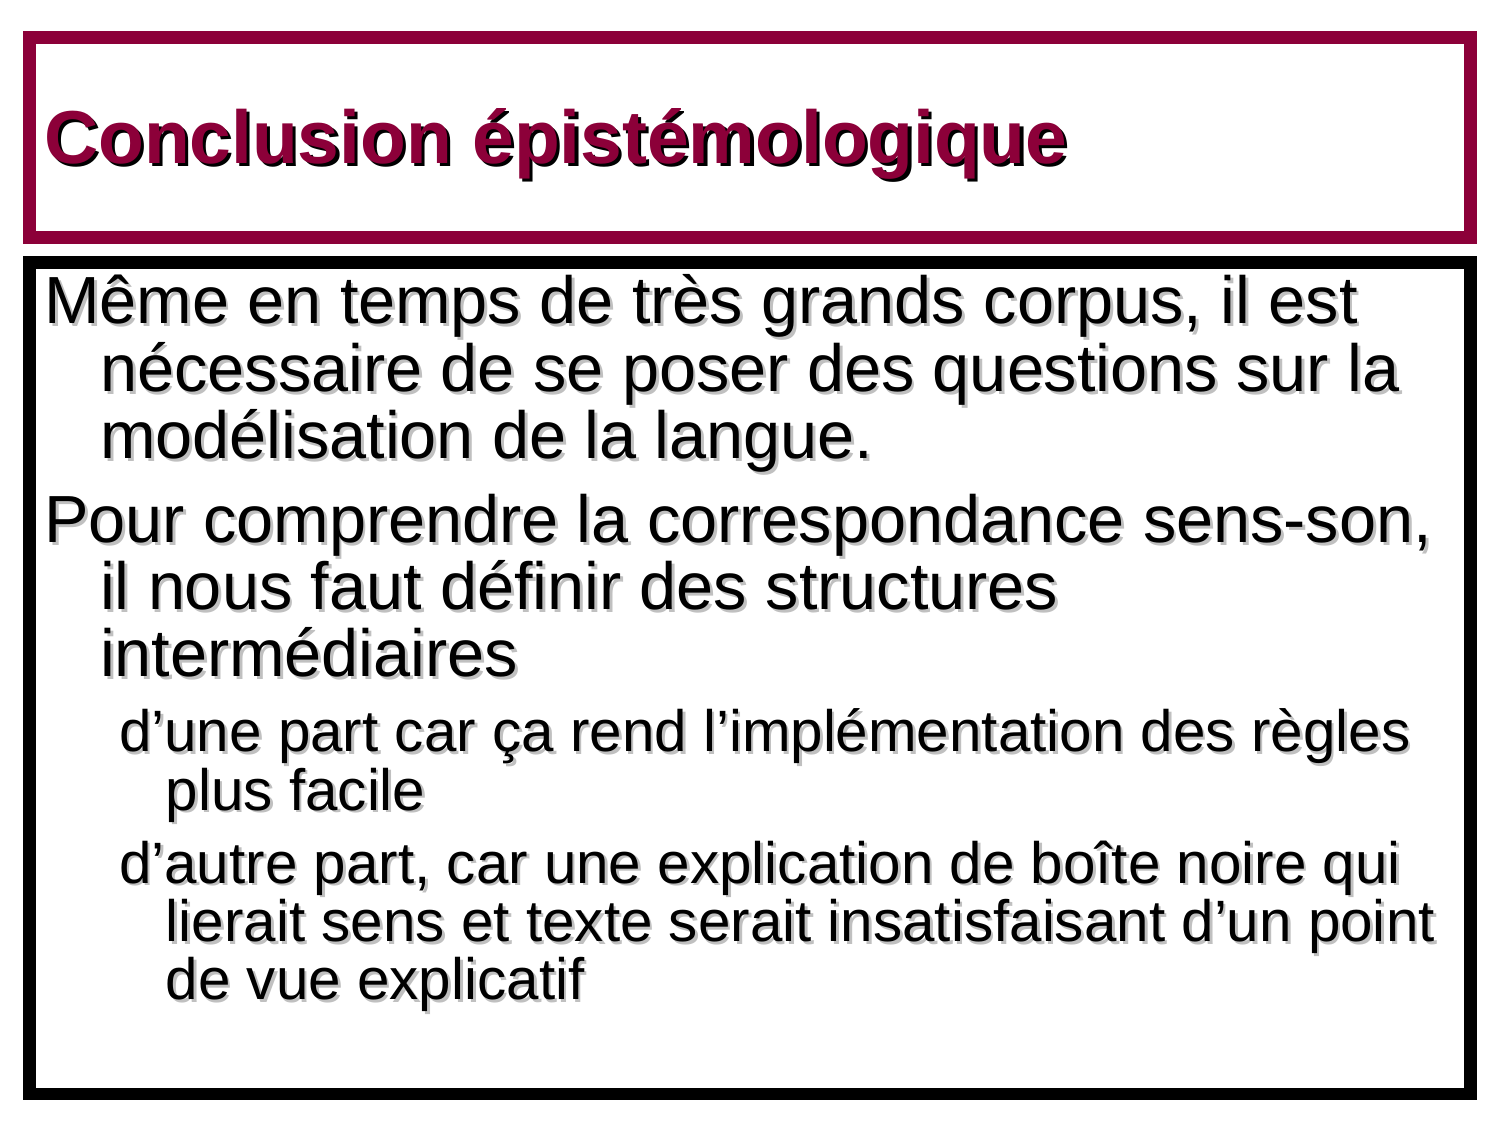

# Conclusion épistémologique
Même en temps de très grands corpus, il est nécessaire de se poser des questions sur la modélisation de la langue.
Pour comprendre la correspondance sens-son, il nous faut définir des structures intermédiaires
d’une part car ça rend l’implémentation des règles plus facile
d’autre part, car une explication de boîte noire qui lierait sens et texte serait insatisfaisant d’un point de vue explicatif